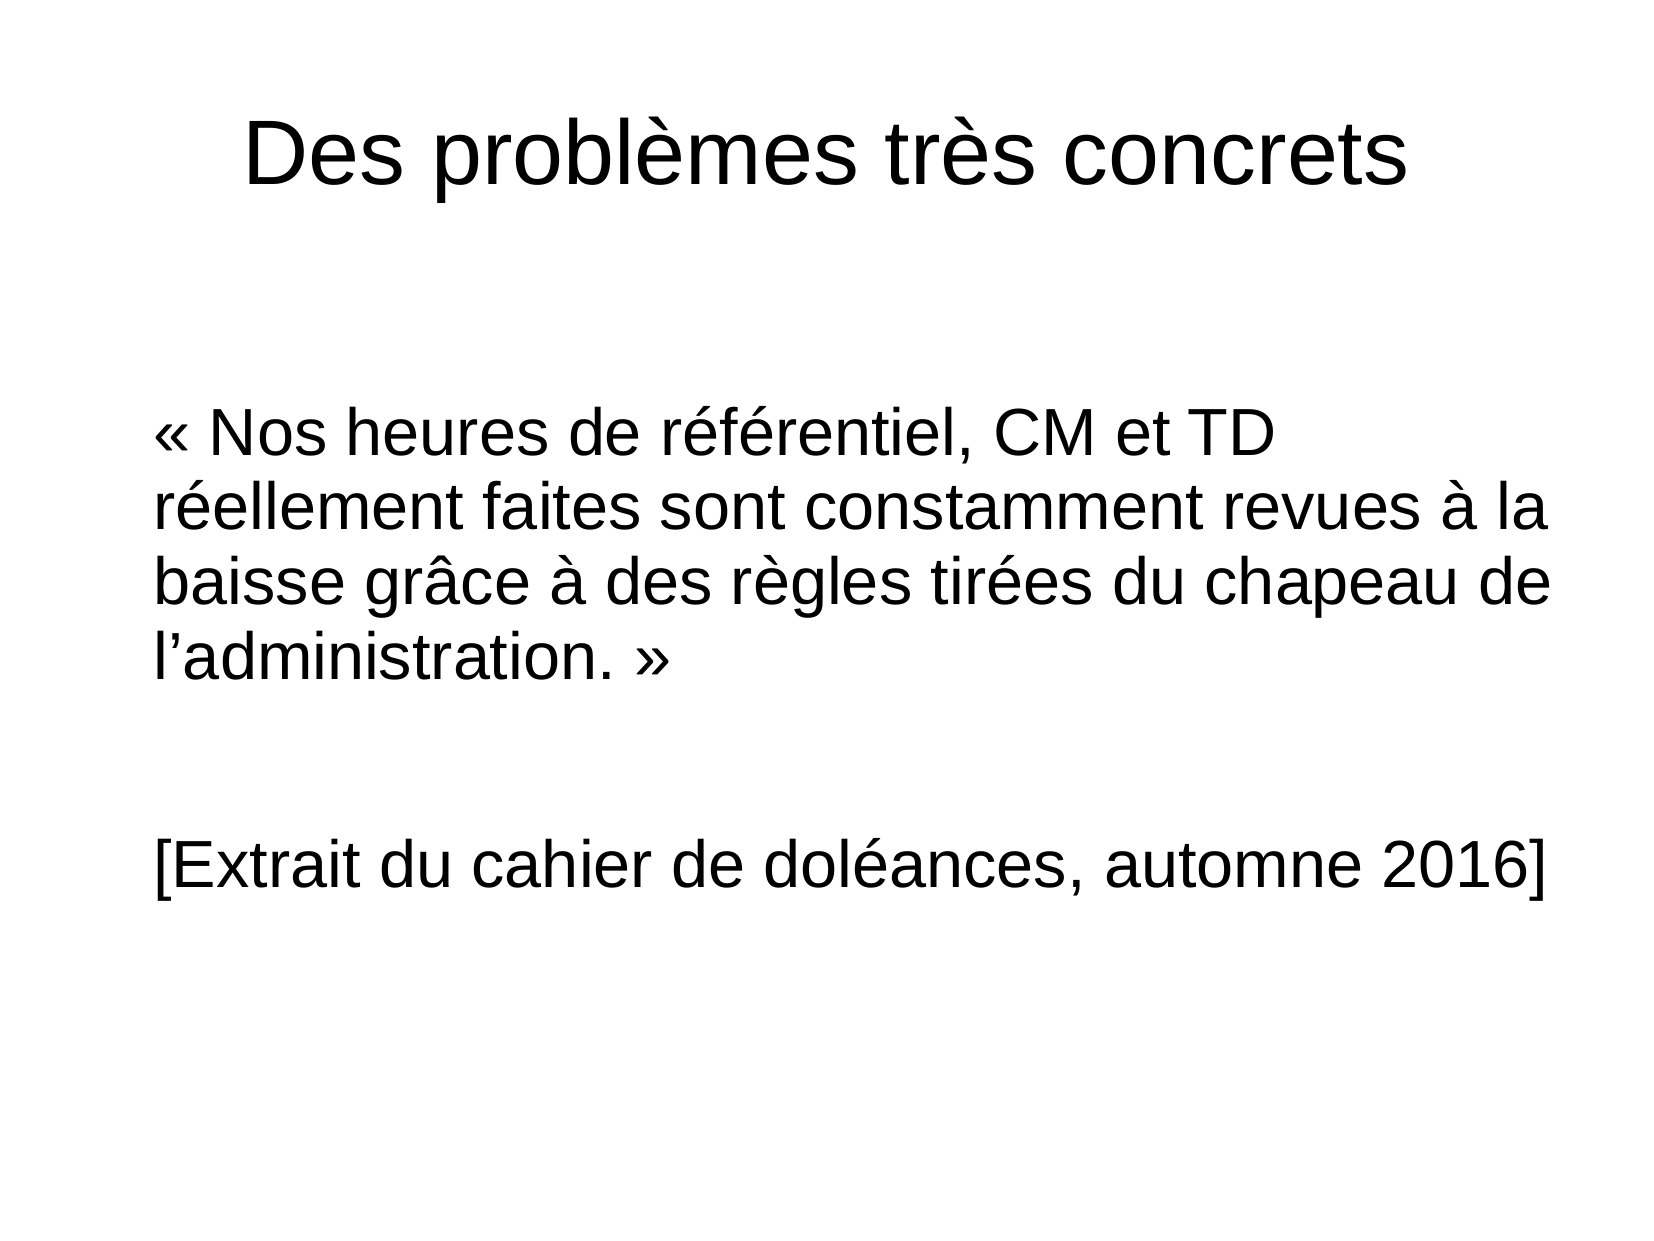

# Des problèmes très concrets
« Nos heures de référentiel, CM et TD réellement faites sont constamment revues à la baisse grâce à des règles tirées du chapeau de l’administration. »
[Extrait du cahier de doléances, automne 2016]